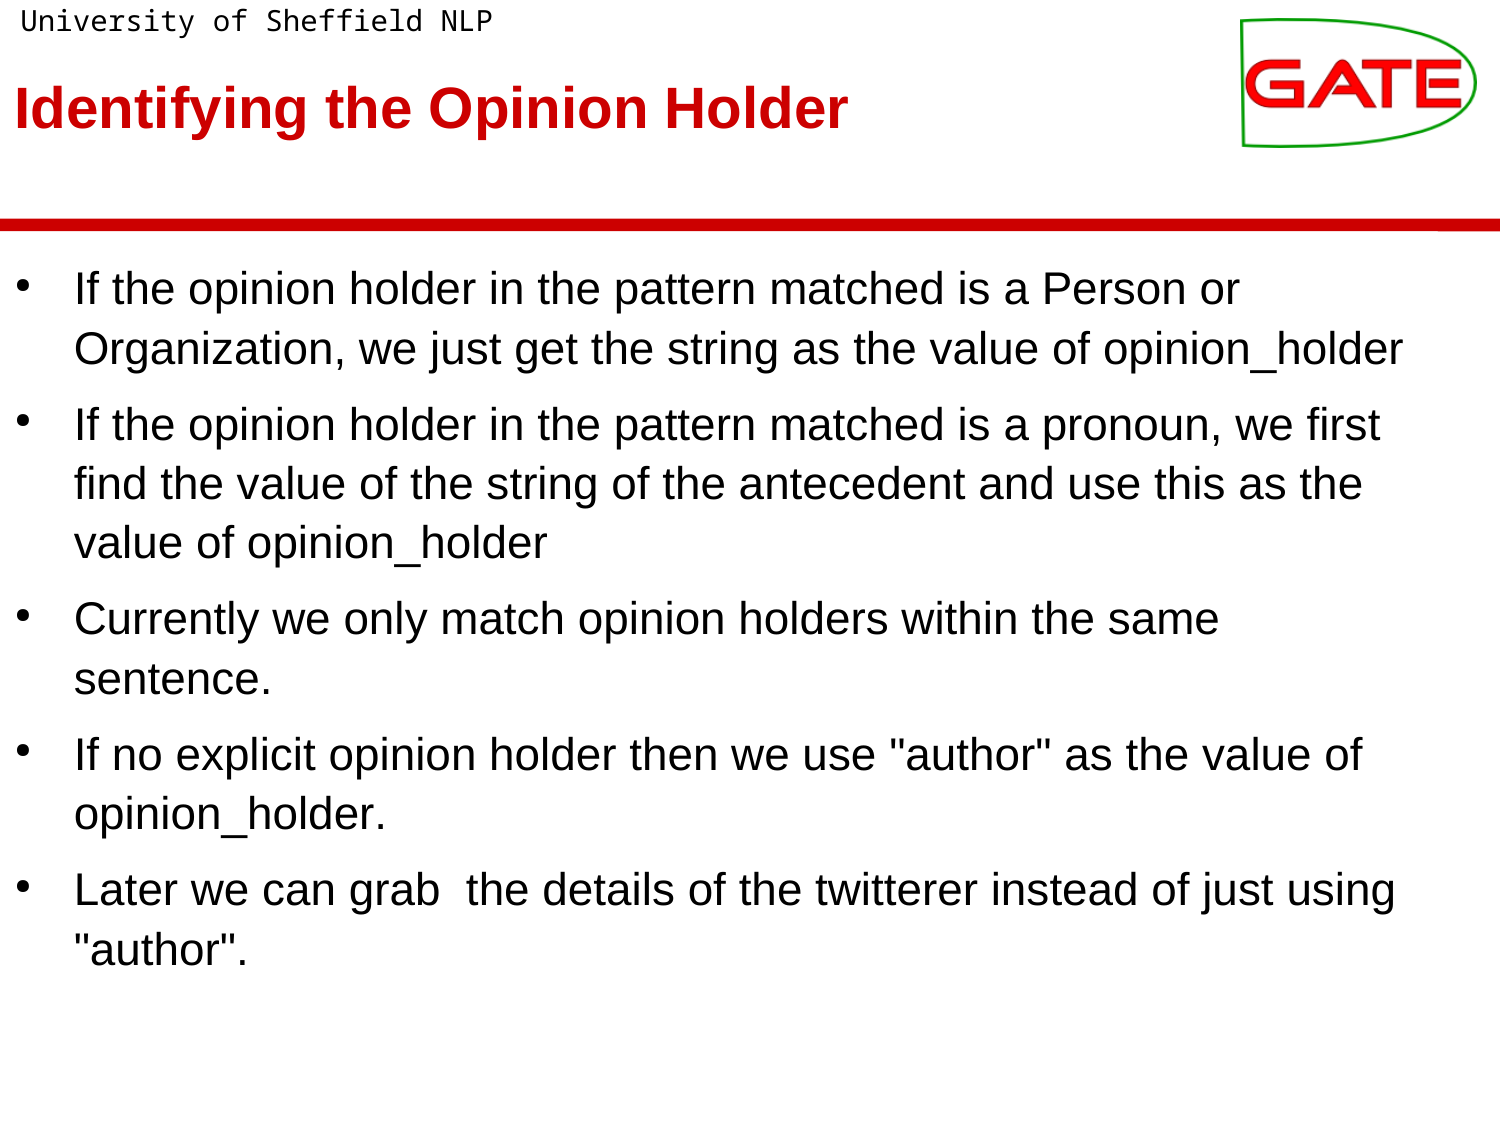

# Identifying the Opinion Holder
If the opinion holder in the pattern matched is a Person or Organization, we just get the string as the value of opinion_holder
If the opinion holder in the pattern matched is a pronoun, we first find the value of the string of the antecedent and use this as the value of opinion_holder
Currently we only match opinion holders within the same sentence.
If no explicit opinion holder then we use "author" as the value of opinion_holder.
Later we can grab the details of the twitterer instead of just using "author".